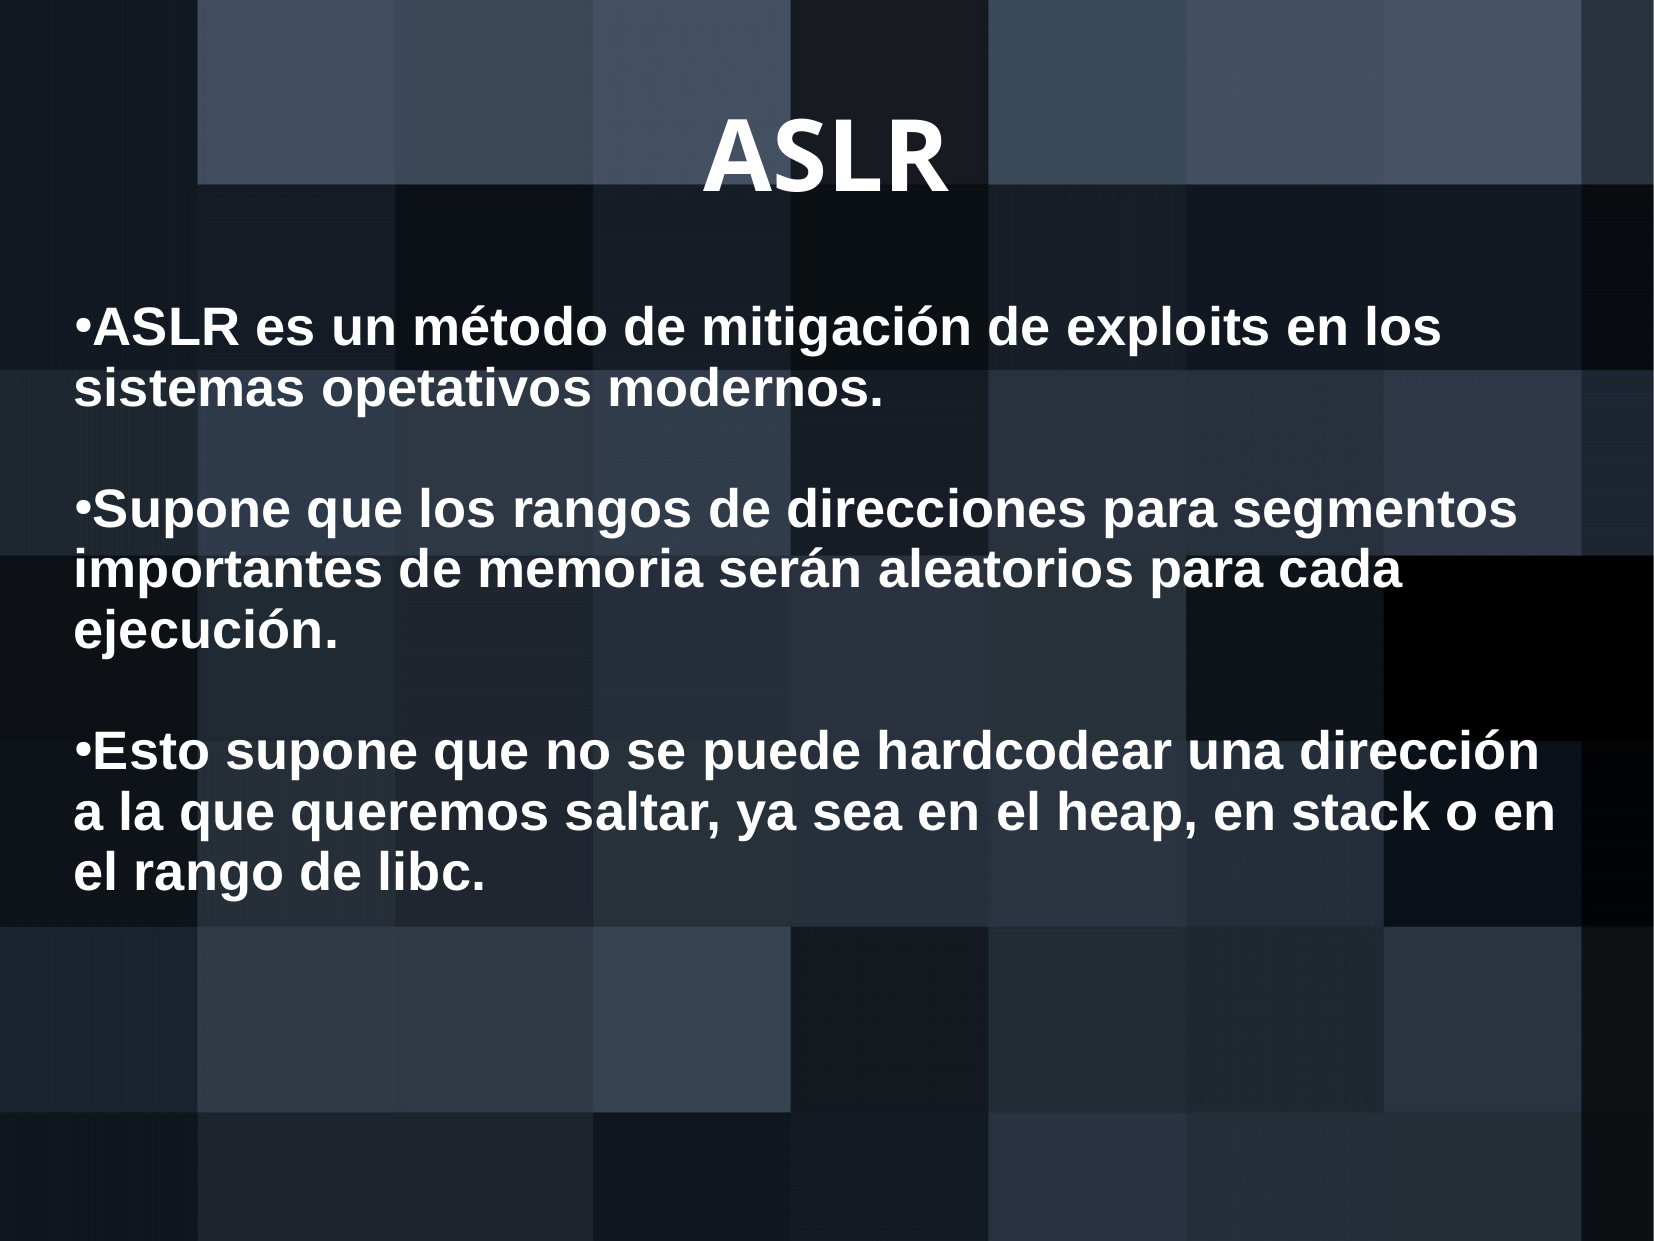

# ASLR
ASLR es un método de mitigación de exploits en los sistemas opetativos modernos.
Supone que los rangos de direcciones para segmentos importantes de memoria serán aleatorios para cada ejecución.
Esto supone que no se puede hardcodear una dirección a la que queremos saltar, ya sea en el heap, en stack o en el rango de libc.